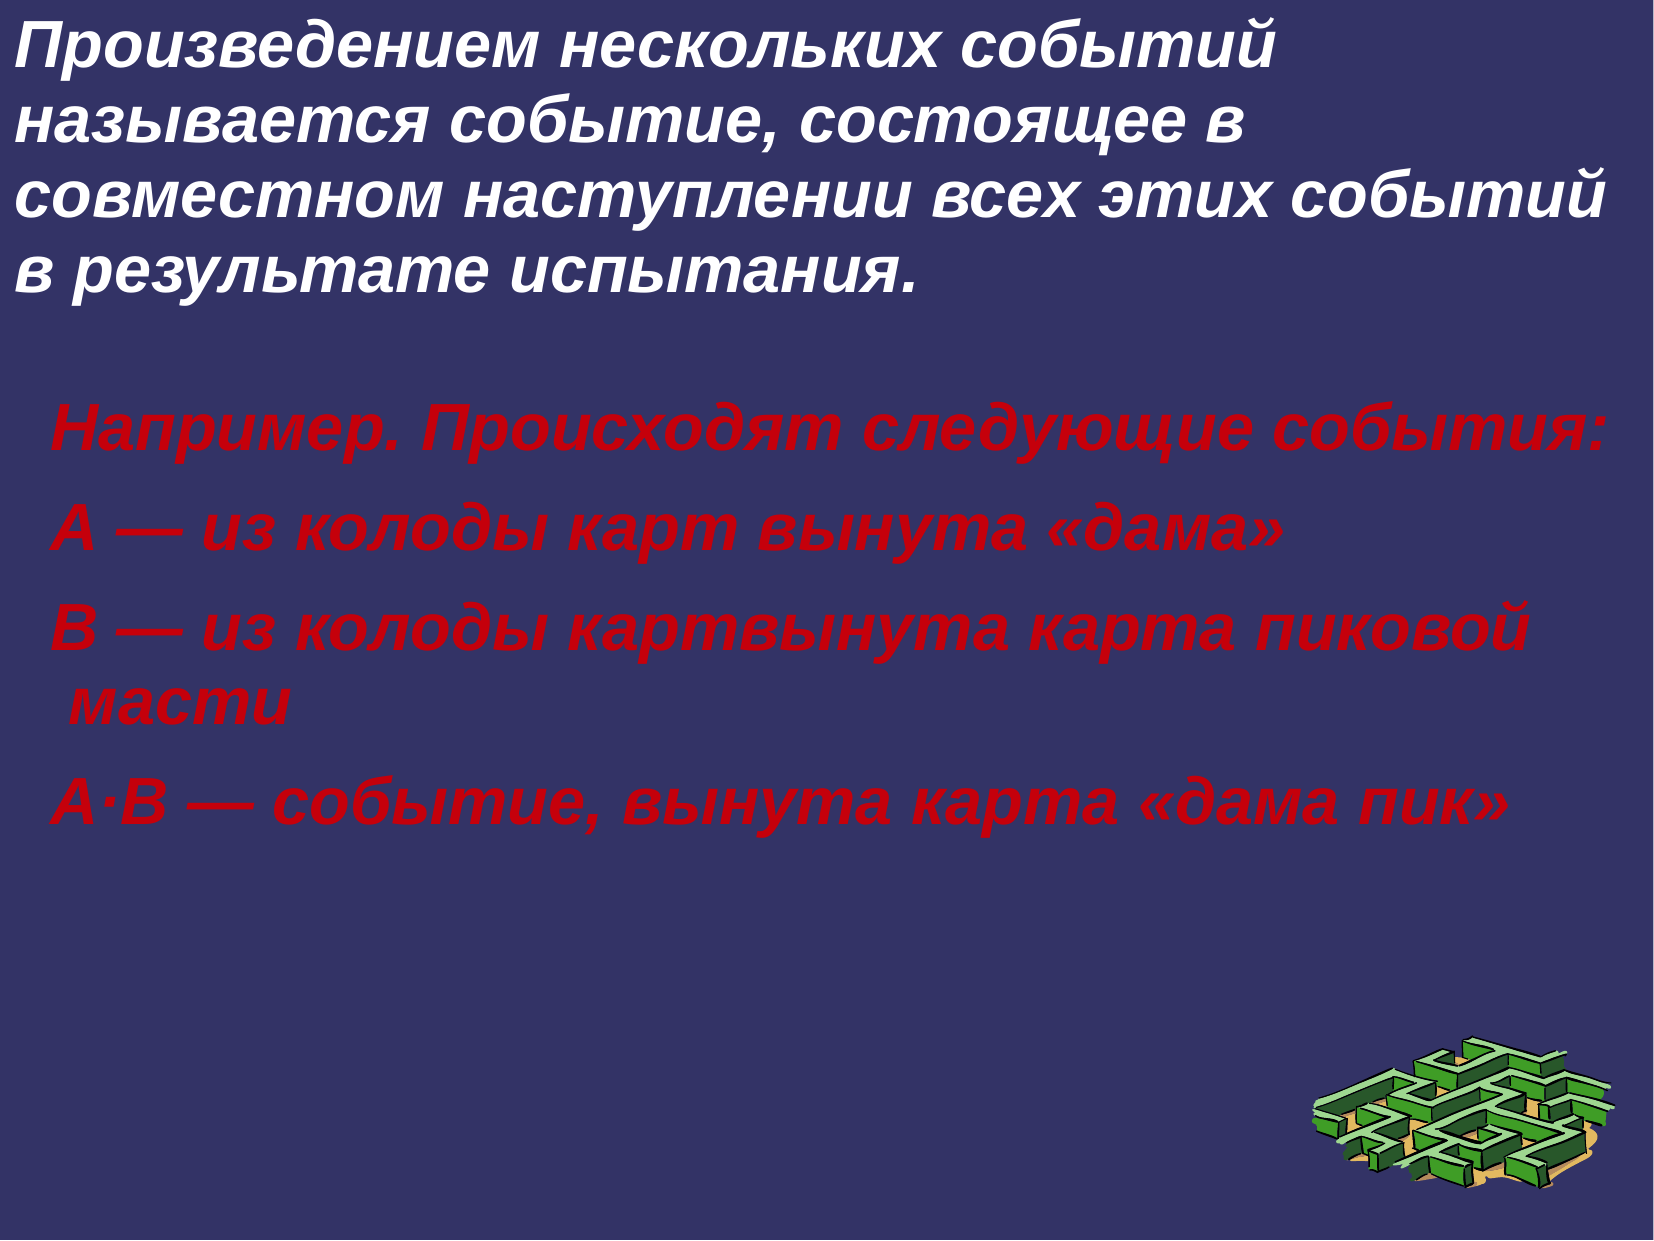

Произведением нескольких событий называется событие, состоящее в совместном наступлении всех этих событий в результате испытания.
Например. Происходят следующие события:
А — из колоды карт вынута «дама»
В — из колоды картвынута карта пиковой масти
А·В — событие, вынута карта «дама пик»